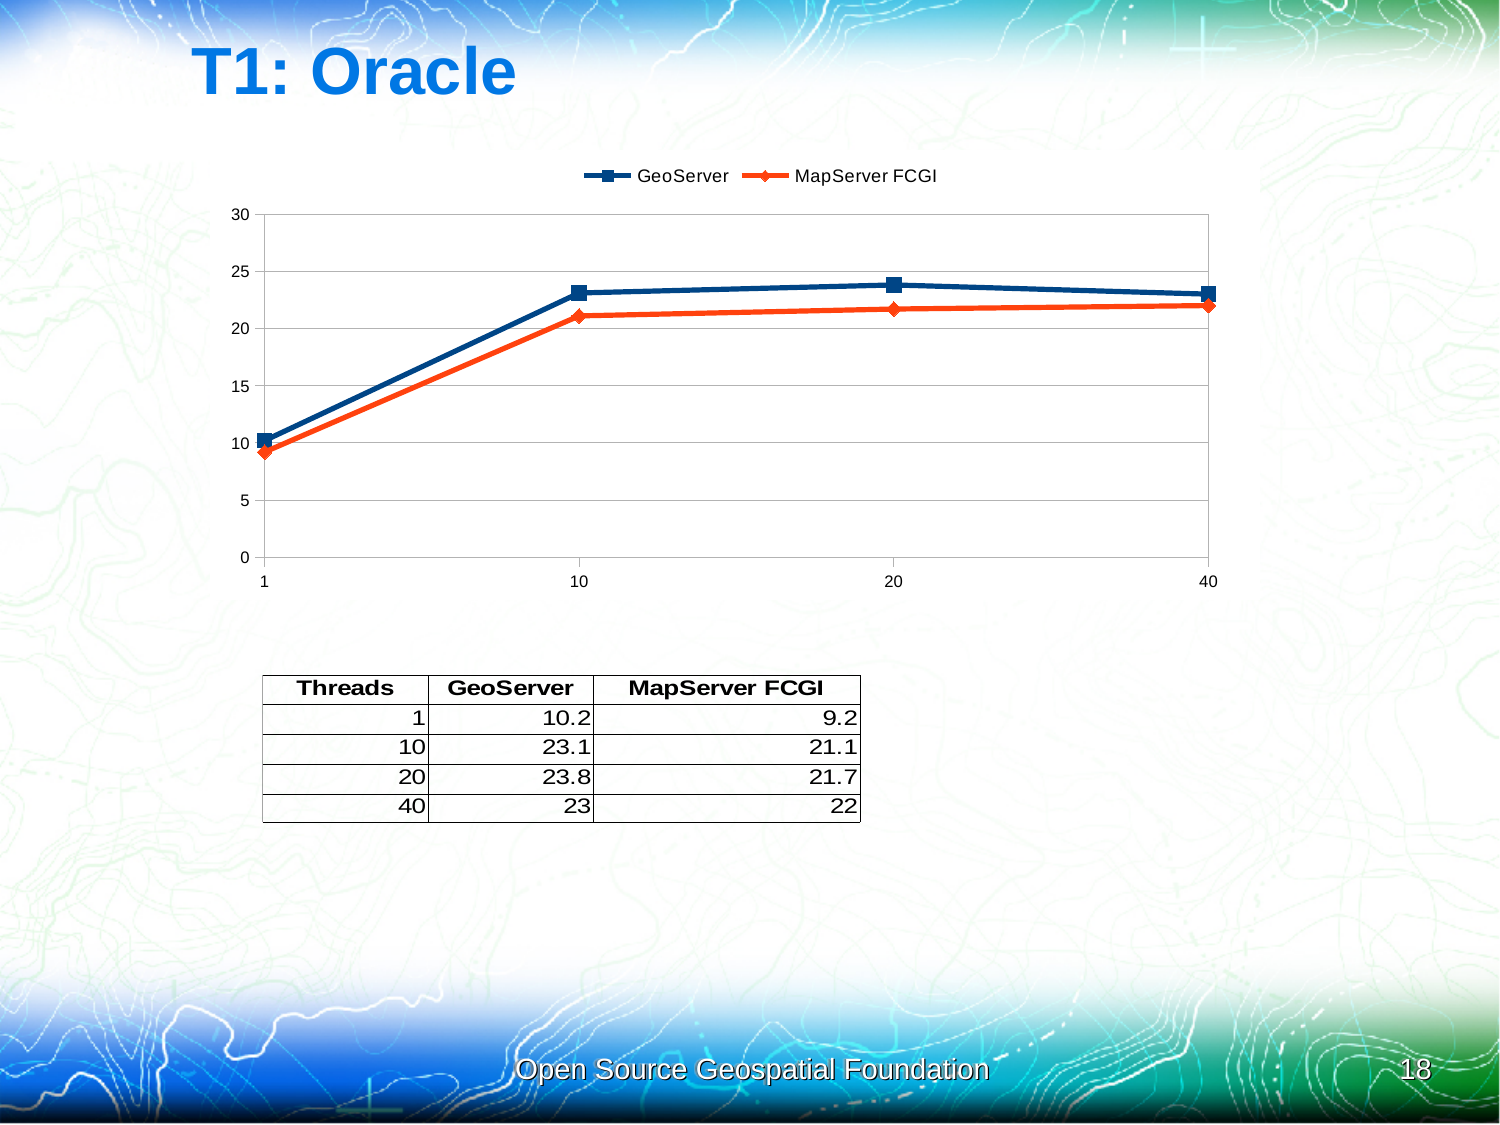

# T1: Oracle
### Chart
| Category | GeoServer | MapServer FCGI |
|---|---|---|
| 1 | 10.2 | 9.2 |
| 10 | 23.1 | 21.1 |
| 20 | 23.8 | 21.7 |
| 40 | 23.0 | 22.0 |Open Source Geospatial Foundation
18